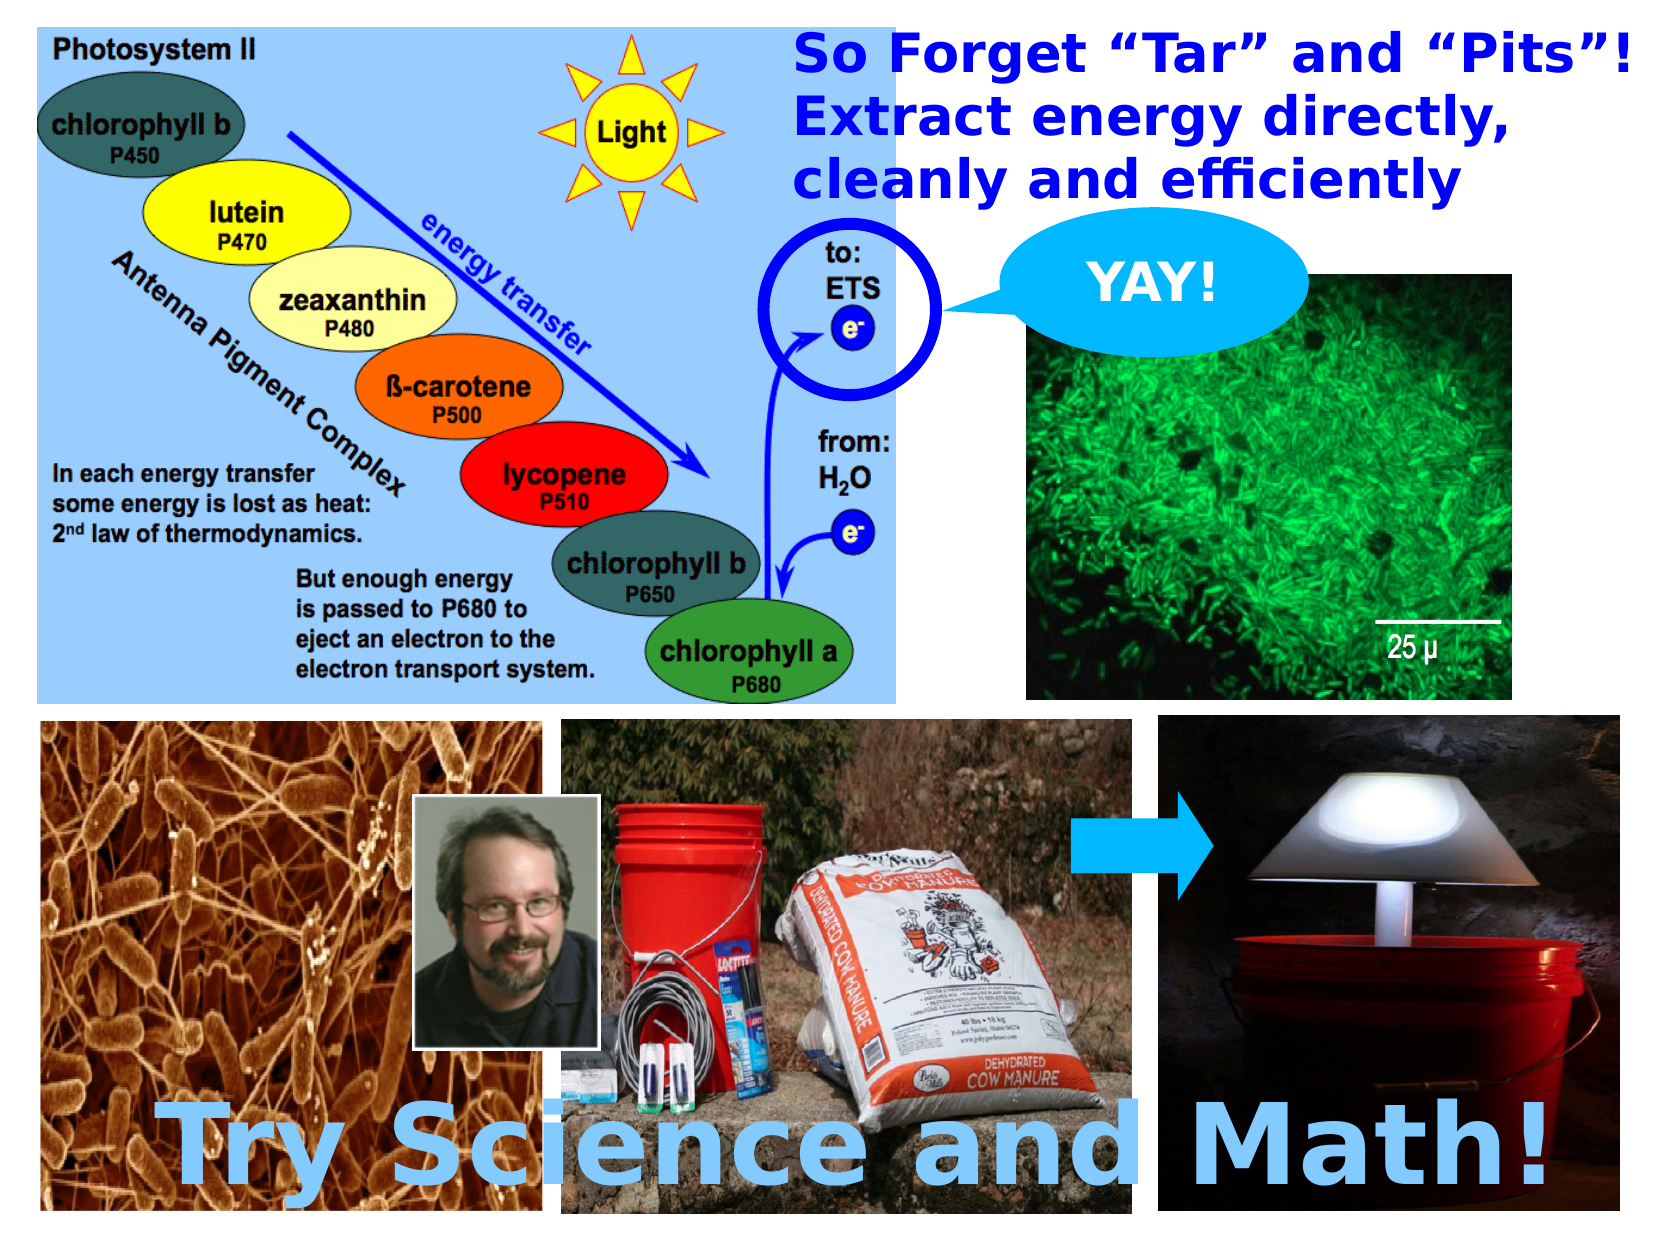

So Forget “Tar” and “Pits”!
Extract energy directly, cleanly and efficiently
YAY!
Try Science and Math!